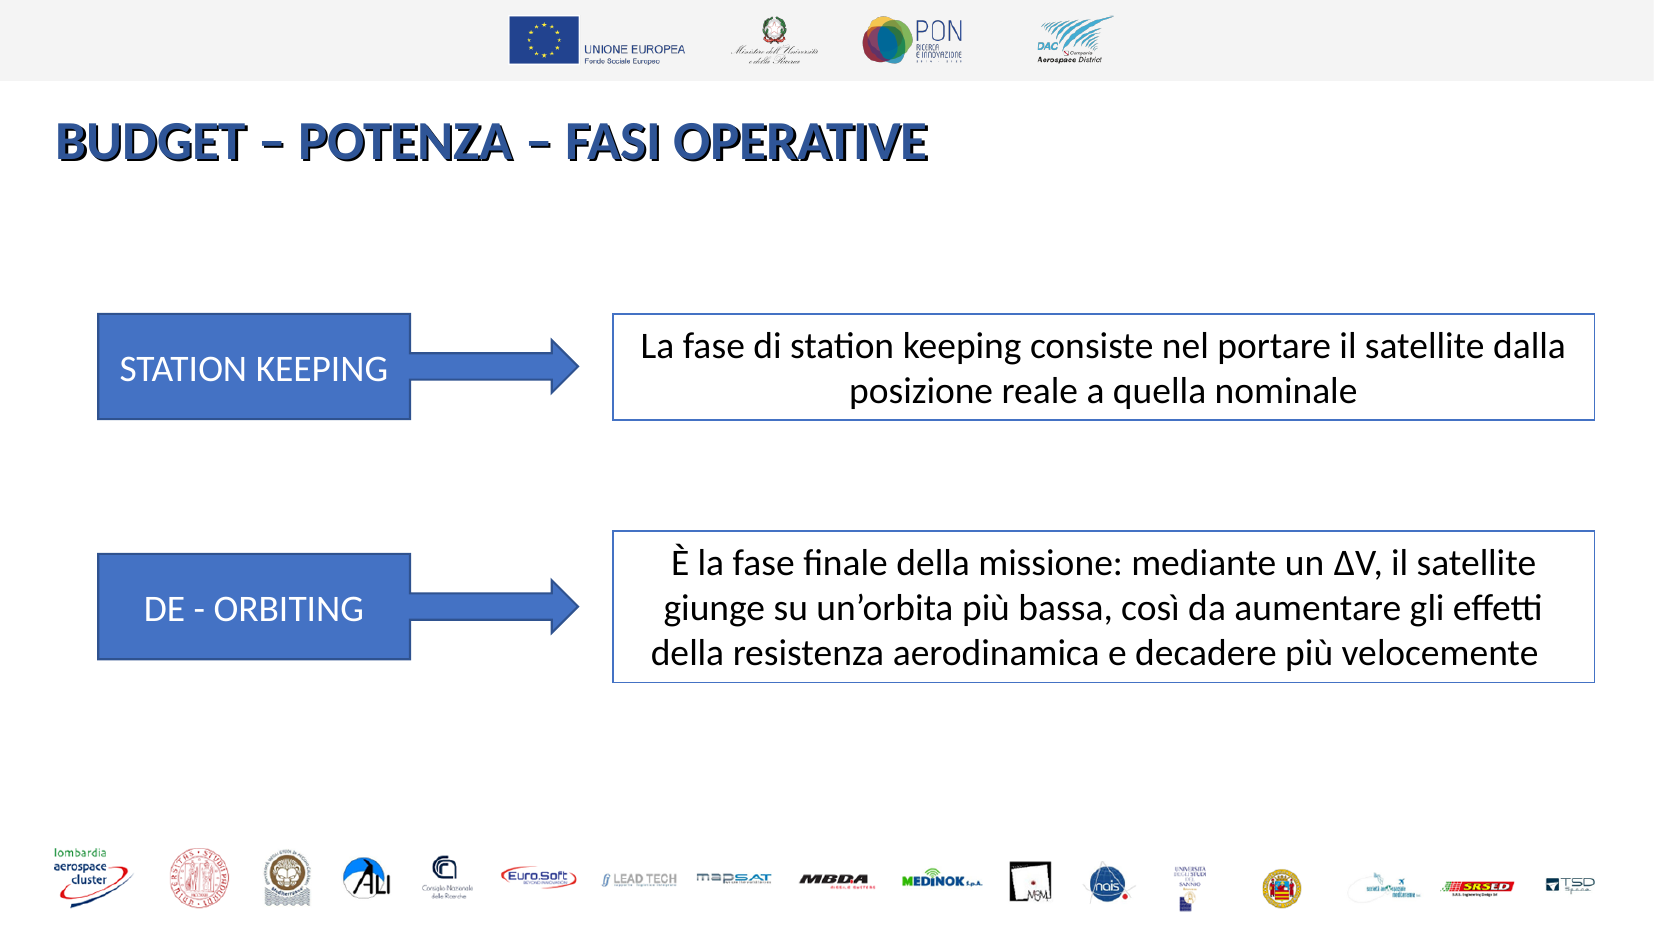

BUDGET – POTENZA – FASI OPERATIVE
STATION KEEPING
La fase di station keeping consiste nel portare il satellite dalla posizione reale a quella nominale
È la fase finale della missione: mediante un ΔV, il satellite giunge su un’orbita più bassa, così da aumentare gli effetti della resistenza aerodinamica e decadere più velocemente
DE - ORBITING